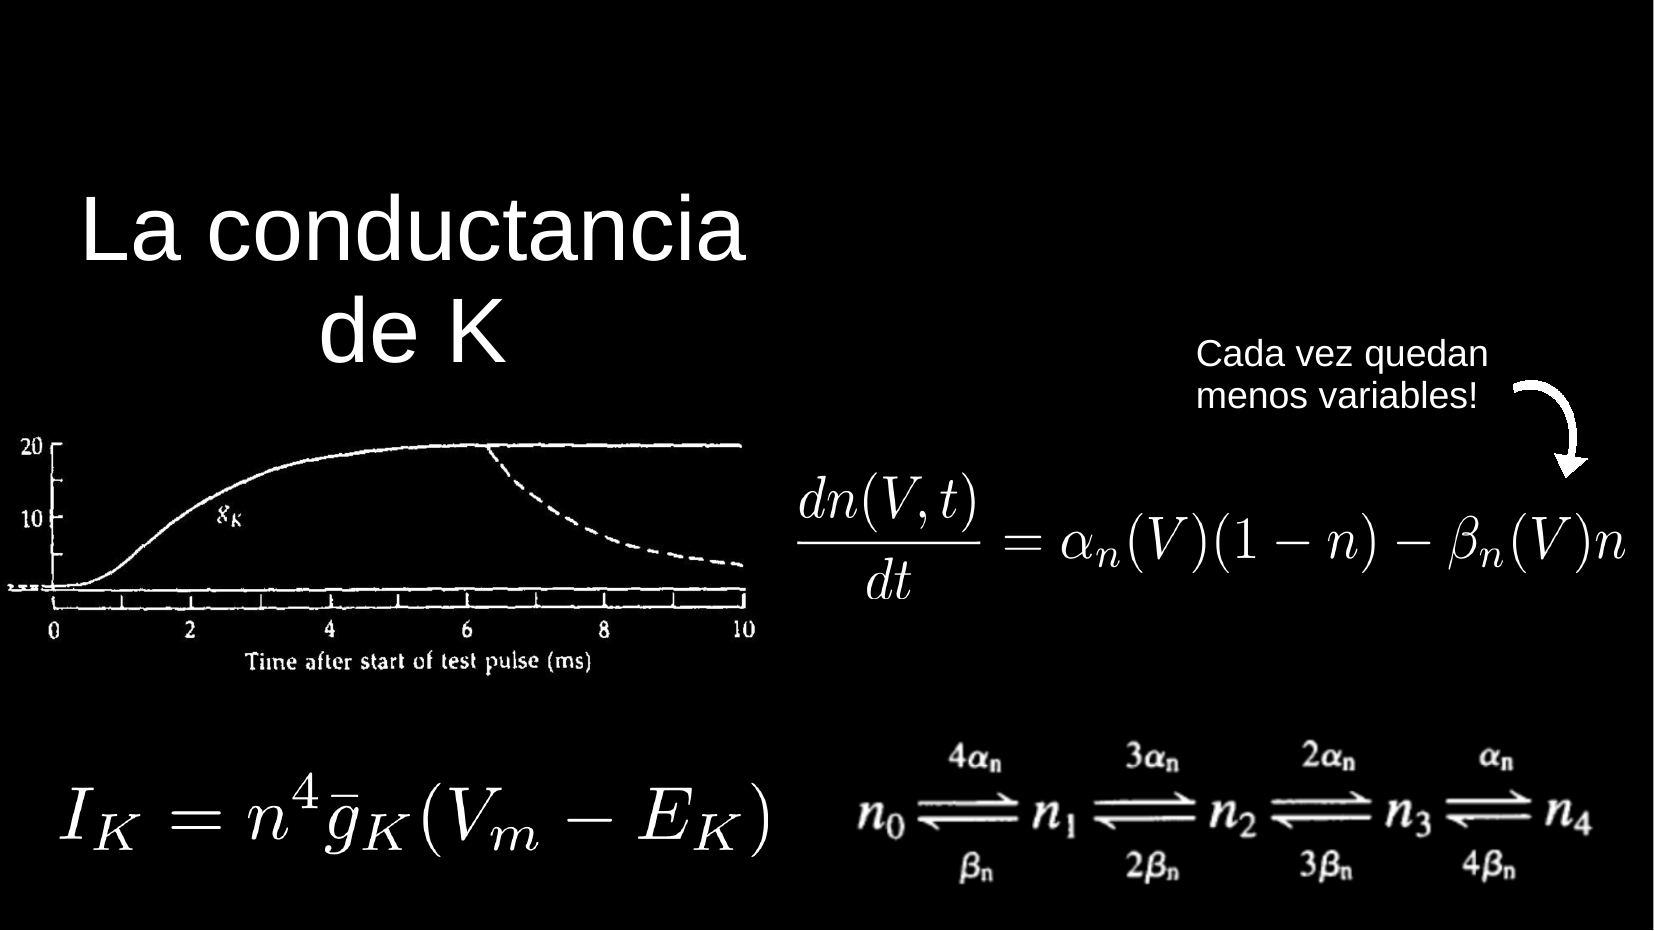

# La conductancia de K
Cada vez quedan menos variables!